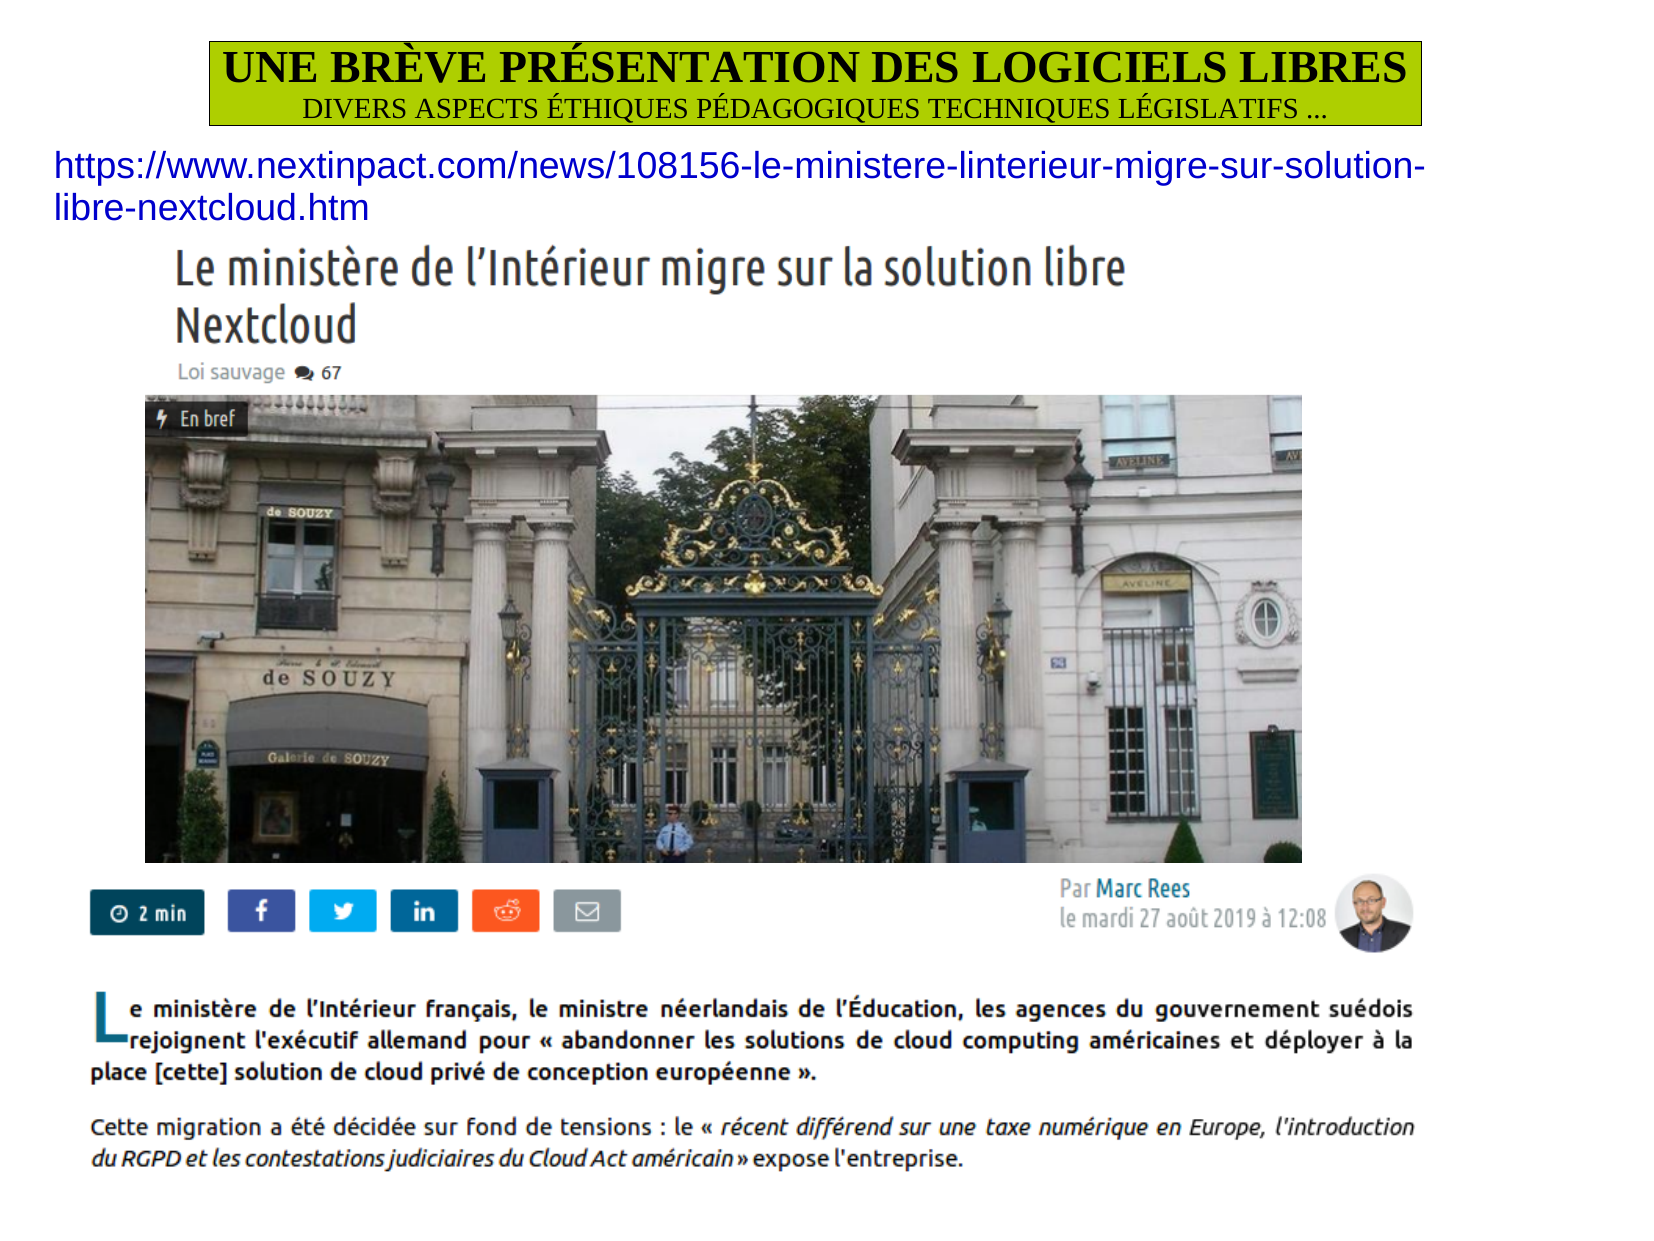

UNE BRÈVE PRÉSENTATION DES LOGICIELS LIBRES
DIVERS ASPECTS ÉTHIQUES PÉDAGOGIQUES TECHNIQUES LÉGISLATIFS ...
https://www.nextinpact.com/news/108156-le-ministere-linterieur-migre-sur-solution-libre-nextcloud.htm